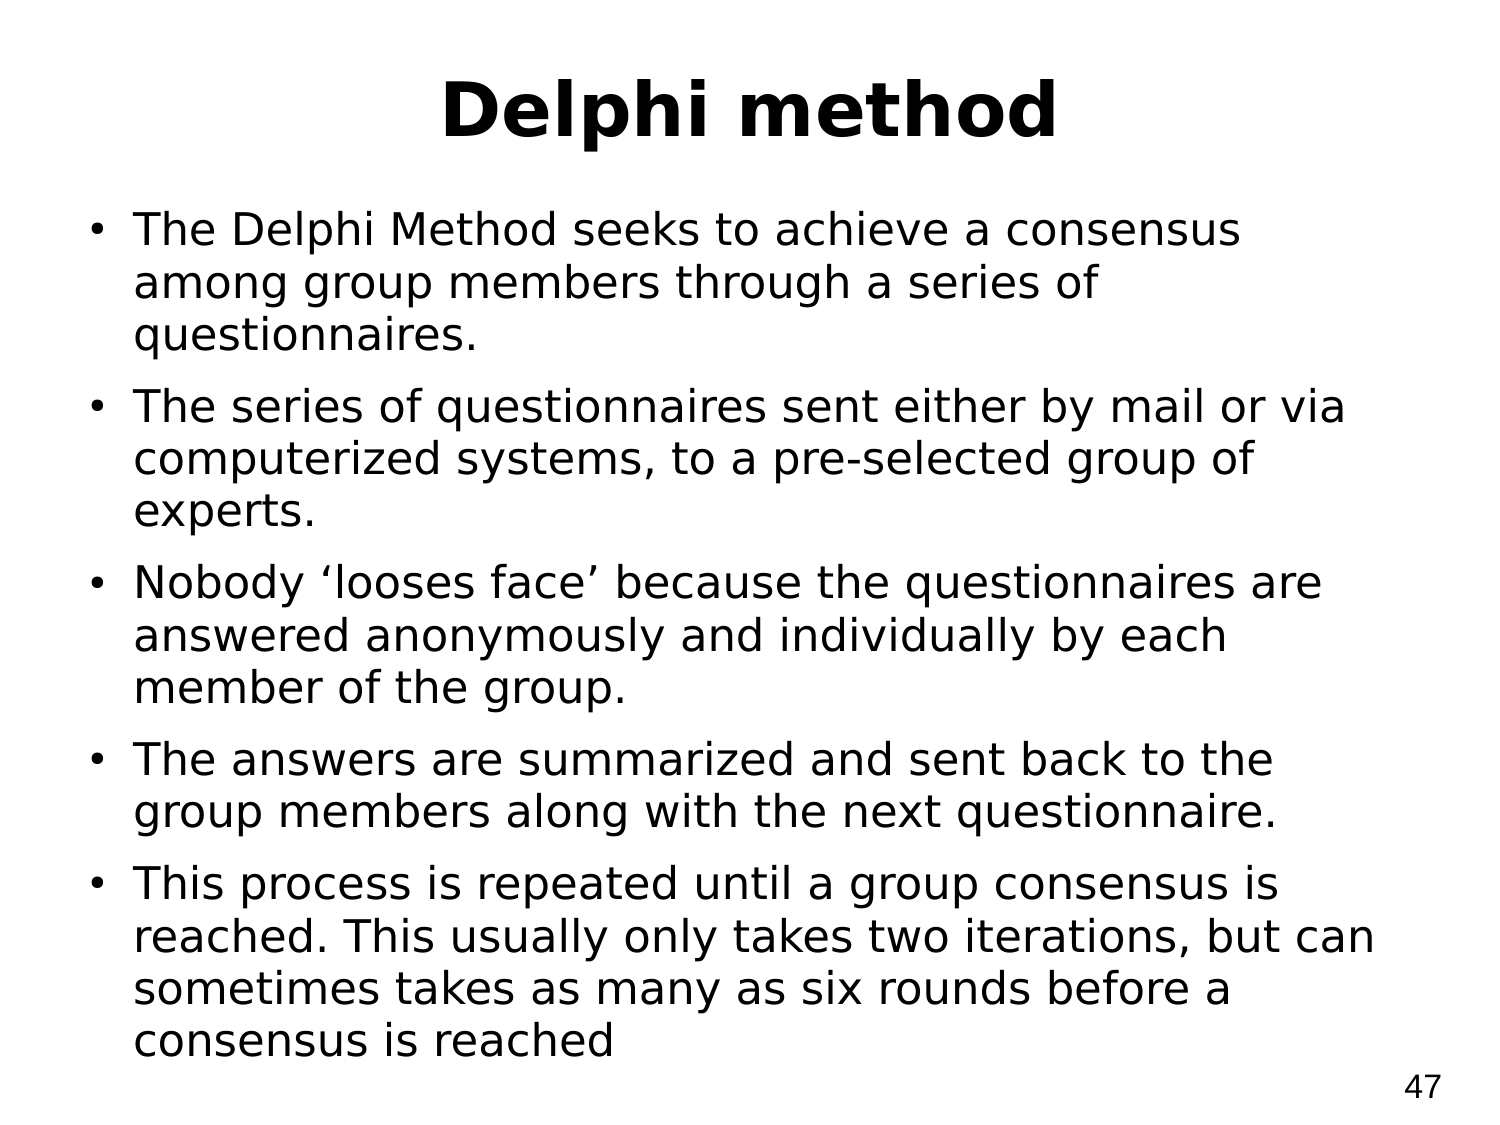

# Delphi method
The Delphi Method seeks to achieve a consensus among group members through a series of questionnaires.
The series of questionnaires sent either by mail or via computerized systems, to a pre-selected group of experts.
Nobody ‘looses face’ because the questionnaires are answered anonymously and individually by each member of the group.
The answers are summarized and sent back to the group members along with the next questionnaire.
This process is repeated until a group consensus is reached. This usually only takes two iterations, but can sometimes takes as many as six rounds before a consensus is reached